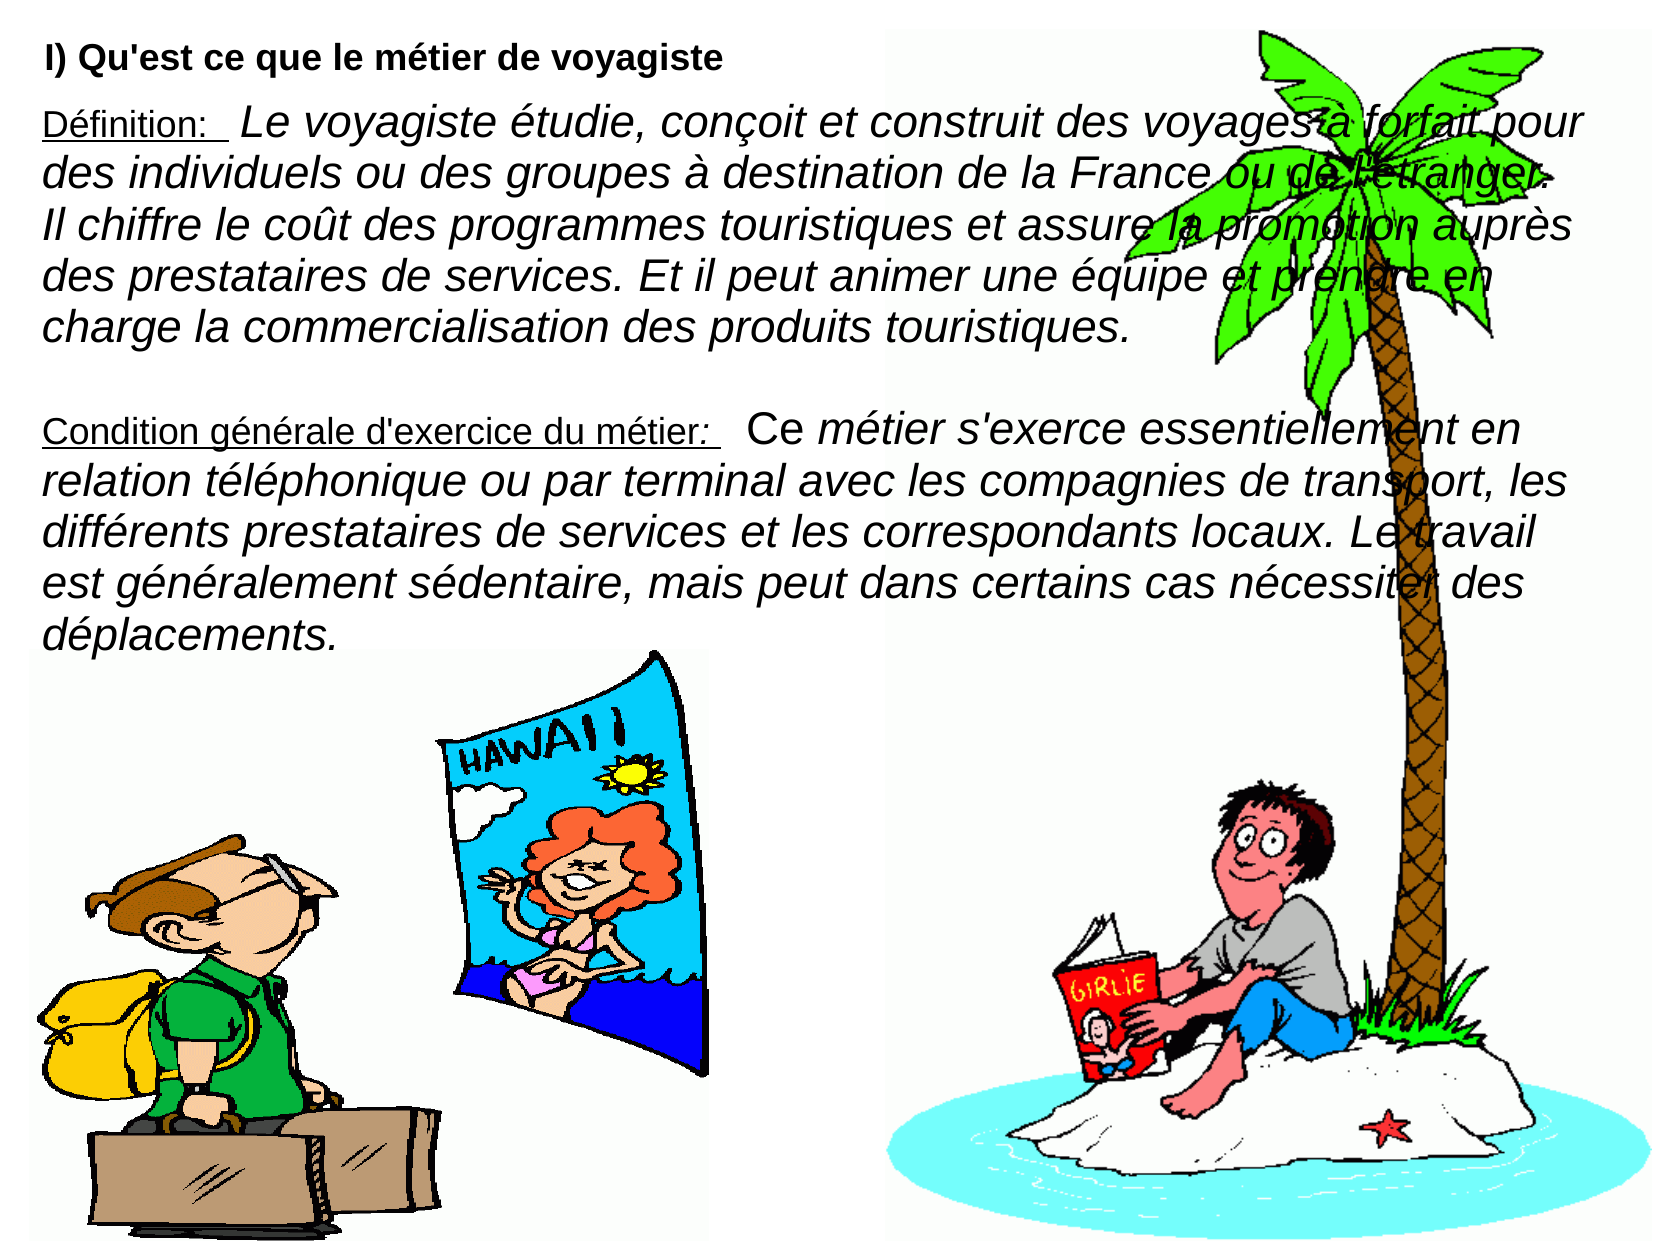

I) Qu'est ce que le métier de voyagiste
Définition: Le voyagiste étudie, conçoit et construit des voyages à forfait pour des individuels ou des groupes à destination de la France ou de l'étranger.
Il chiffre le coût des programmes touristiques et assure la promotion auprès des prestataires de services. Et il peut animer une équipe et prendre en charge la commercialisation des produits touristiques.
Condition générale d'exercice du métier: Ce métier s'exerce essentiellement en relation téléphonique ou par terminal avec les compagnies de transport, les différents prestataires de services et les correspondants locaux. Le travail est généralement sédentaire, mais peut dans certains cas nécessiter des déplacements.